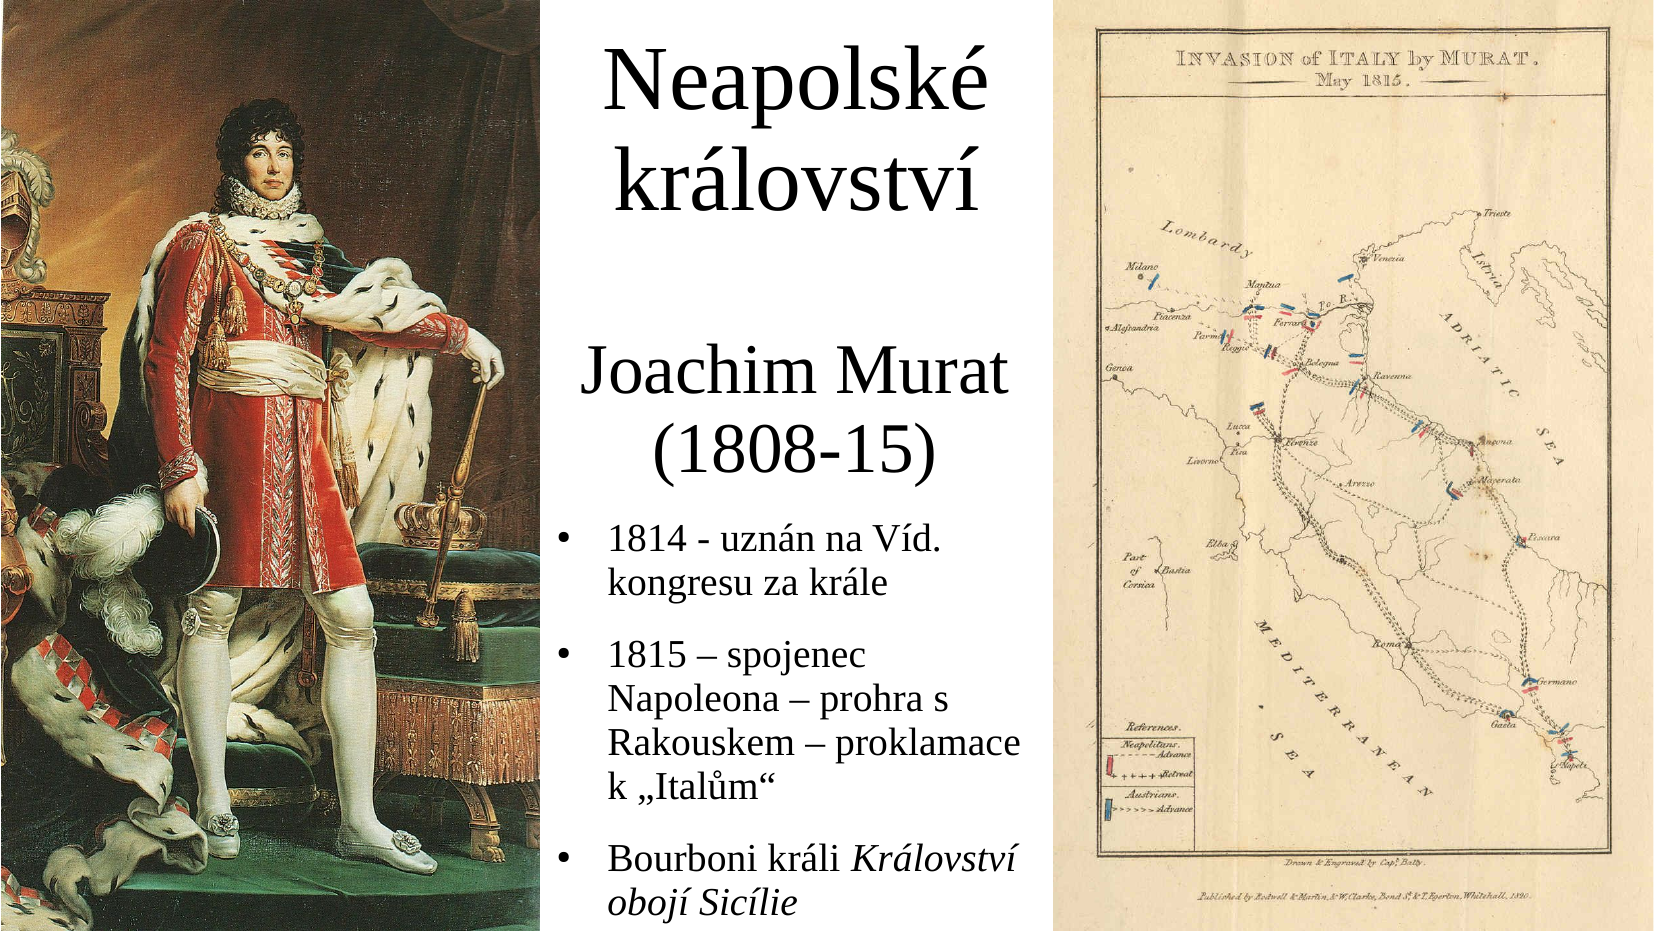

# Neapolské království
Joachim Murat (1808-15)
1814 - uznán na Víd. kongresu za krále
1815 – spojenec Napoleona – prohra s Rakouskem – proklamace k „Italům“
Bourboni králi Království obojí Sicílie